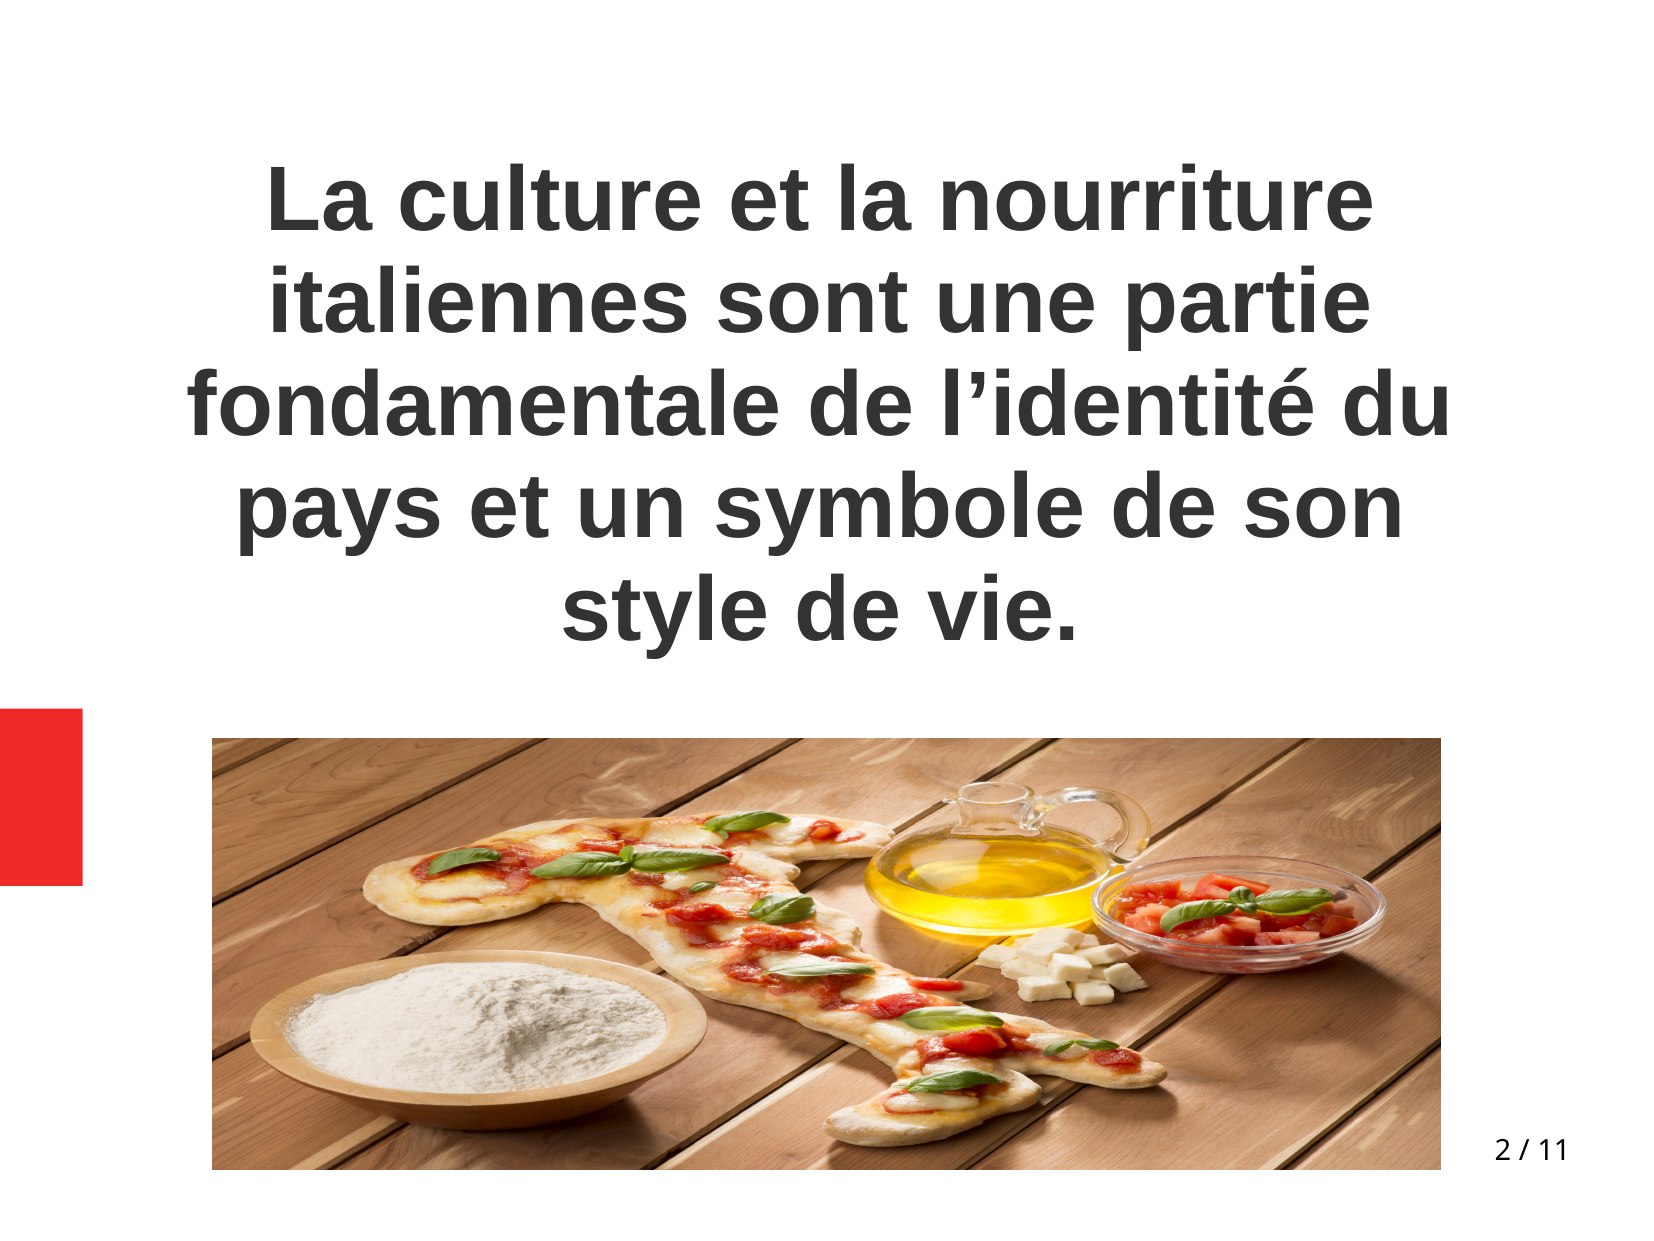

# La culture et la nourriture italiennes sont une partie fondamentale de l’identité du pays et un symbole de son style de vie.
2